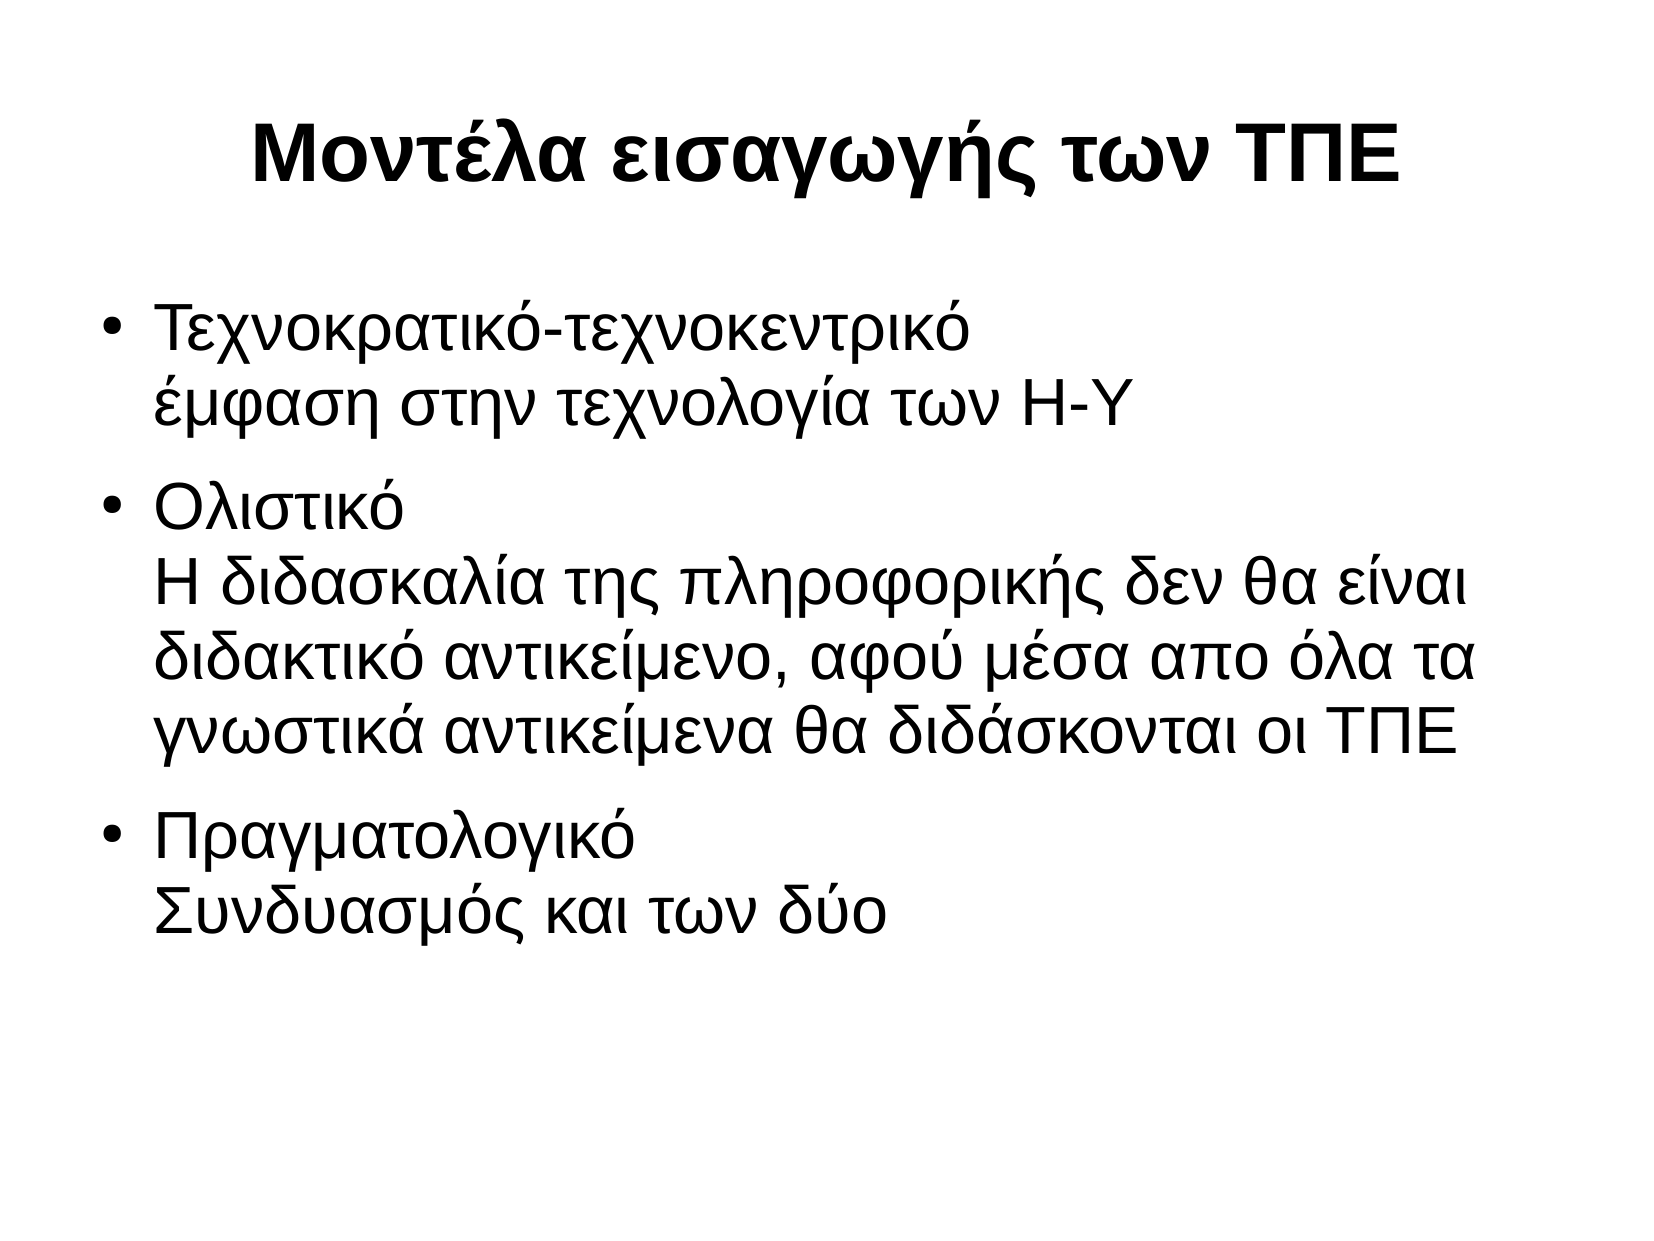

# Μοντέλα εισαγωγής των ΤΠΕ
Τεχνοκρατικό-τεχνοκεντρικό
έμφαση στην τεχνολογία των Η-Υ
Ολιστικό
Η διδασκαλία της πληροφορικής δεν θα είναι διδακτικό αντικείμενο, αφού μέσα απο όλα τα γνωστικά αντικείμενα θα διδάσκονται οι ΤΠΕ
Πραγματολογικό
Συνδυασμός και των δύο